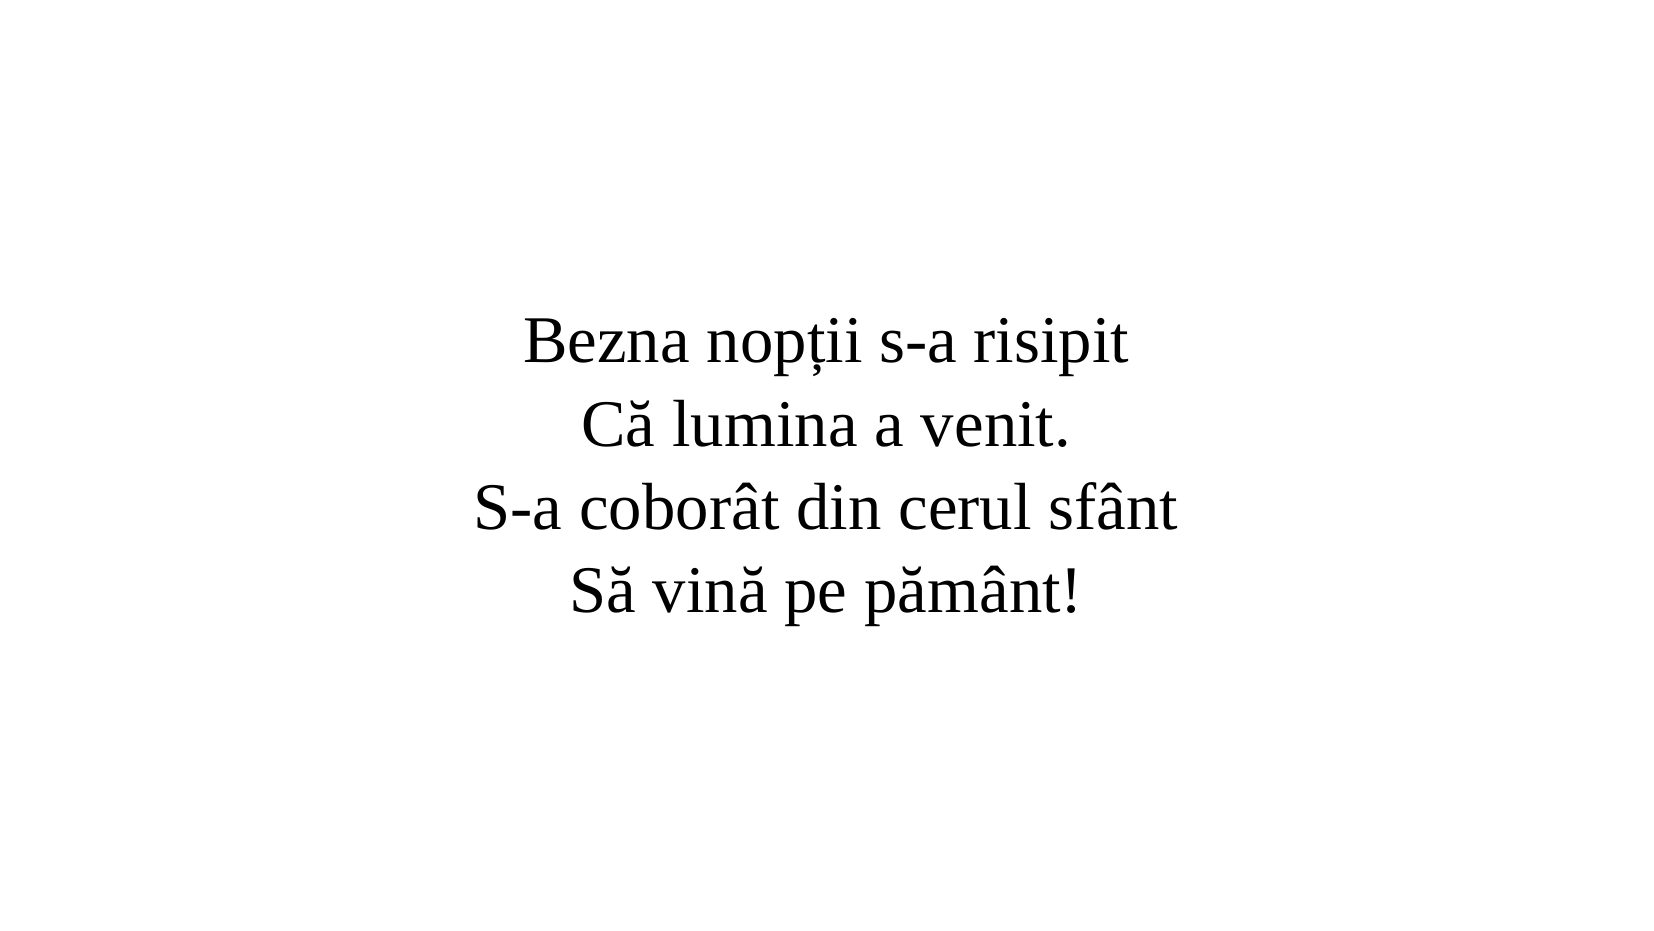

# Bezna nopții s-a risipit
Că lumina a venit.
S-a coborât din cerul sfânt
Să vină pe pământ!